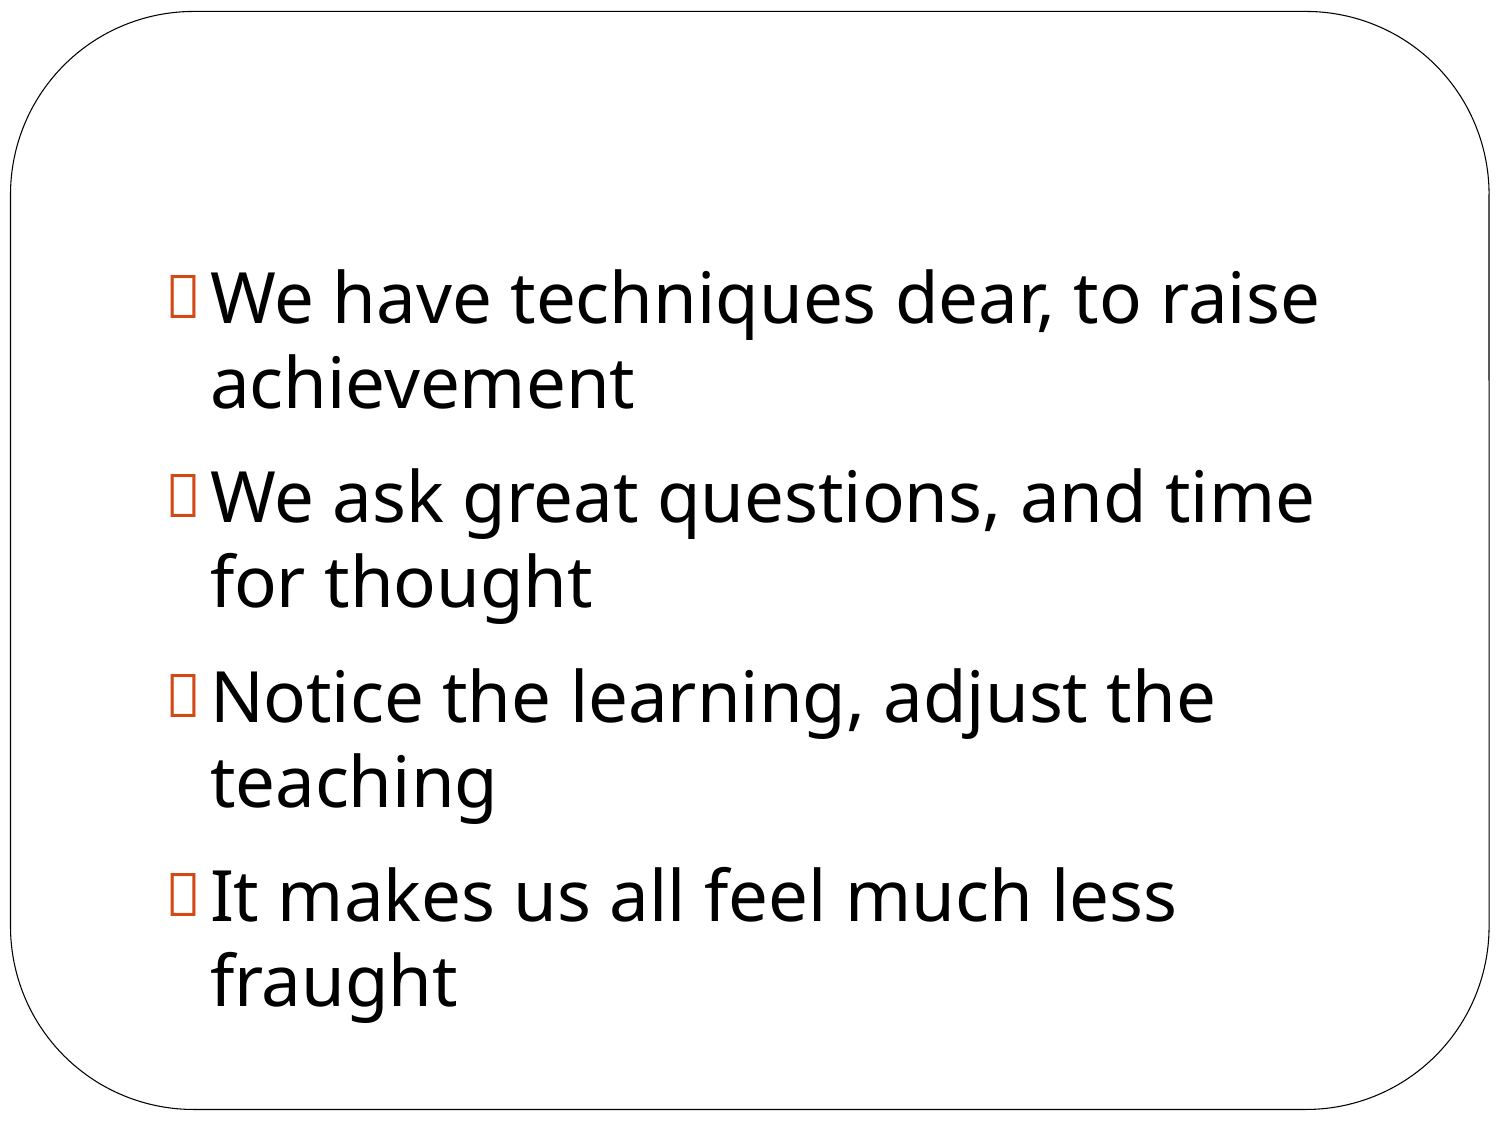

#
We have techniques dear, to raise achievement
We ask great questions, and time for thought
Notice the learning, adjust the teaching
It makes us all feel much less fraught